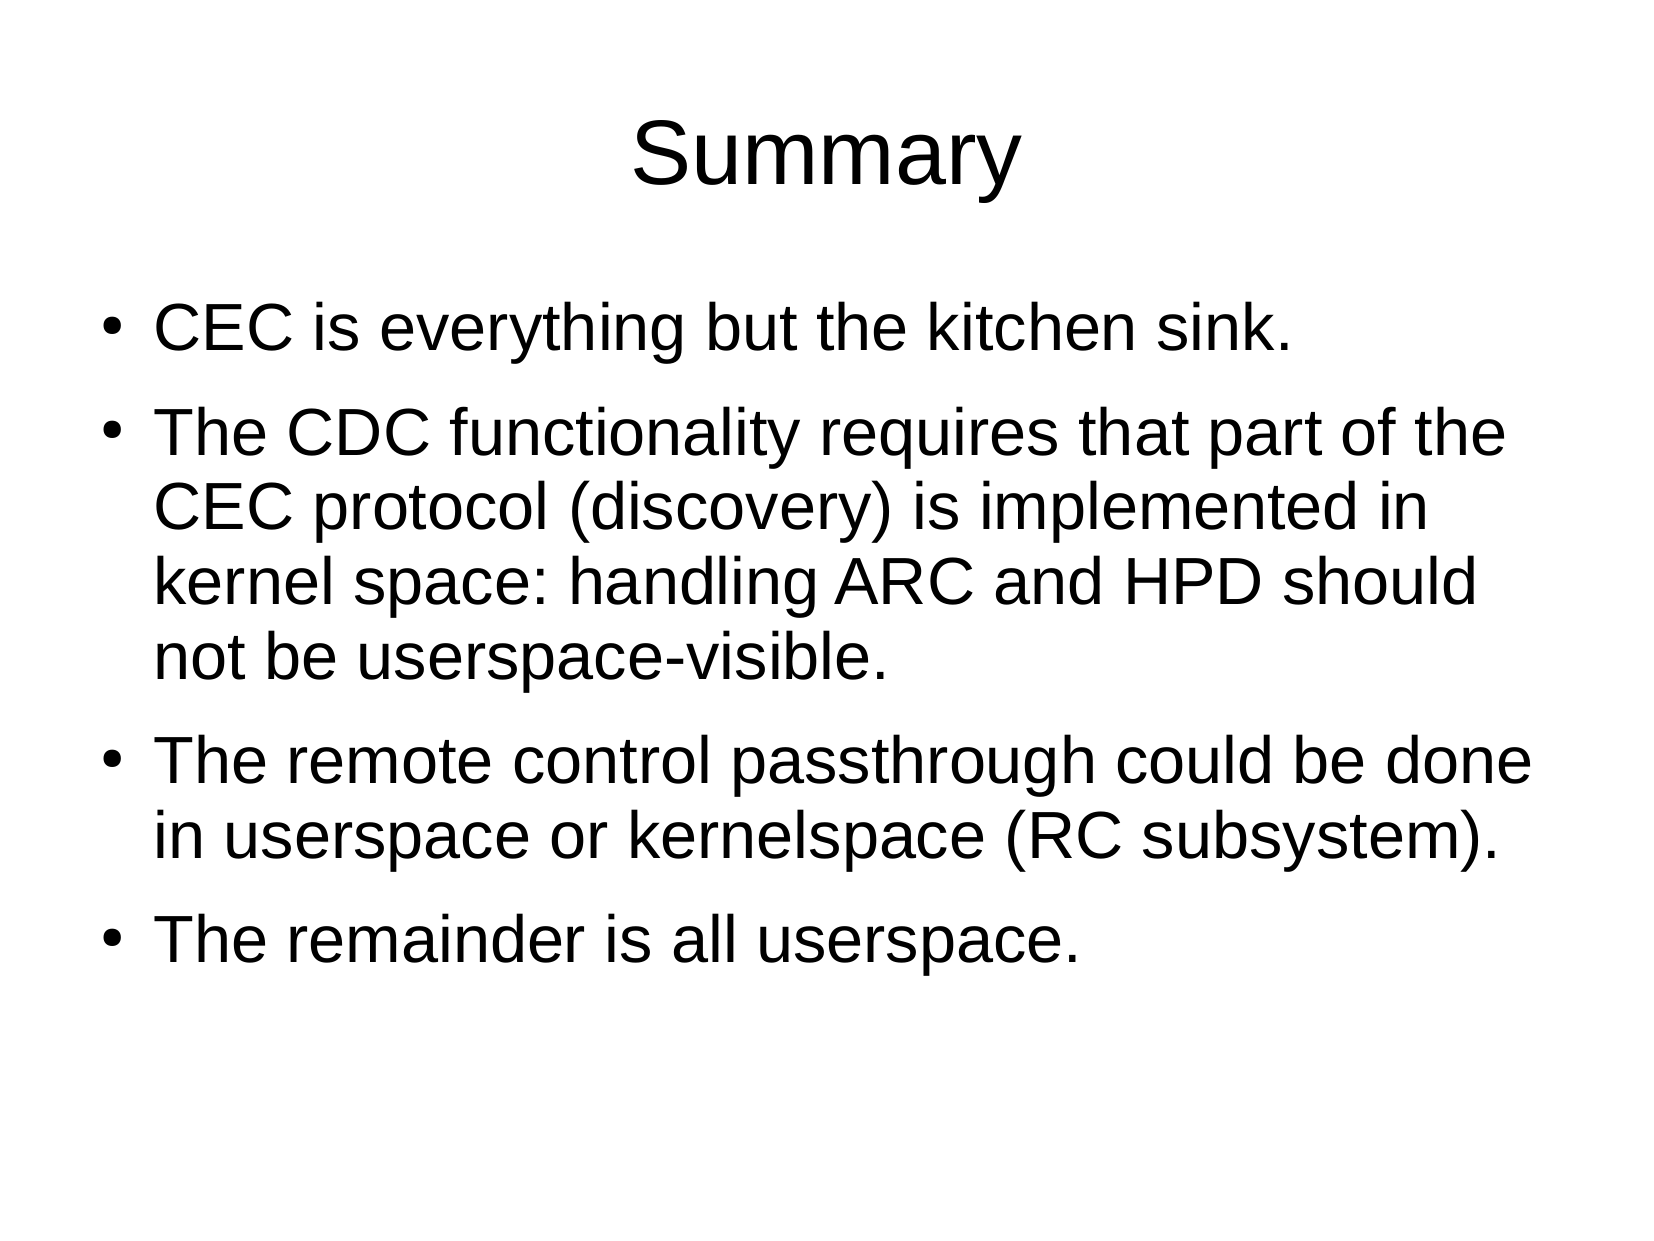

# Summary
CEC is everything but the kitchen sink.
The CDC functionality requires that part of the CEC protocol (discovery) is implemented in kernel space: handling ARC and HPD should not be userspace-visible.
The remote control passthrough could be done in userspace or kernelspace (RC subsystem).
The remainder is all userspace.